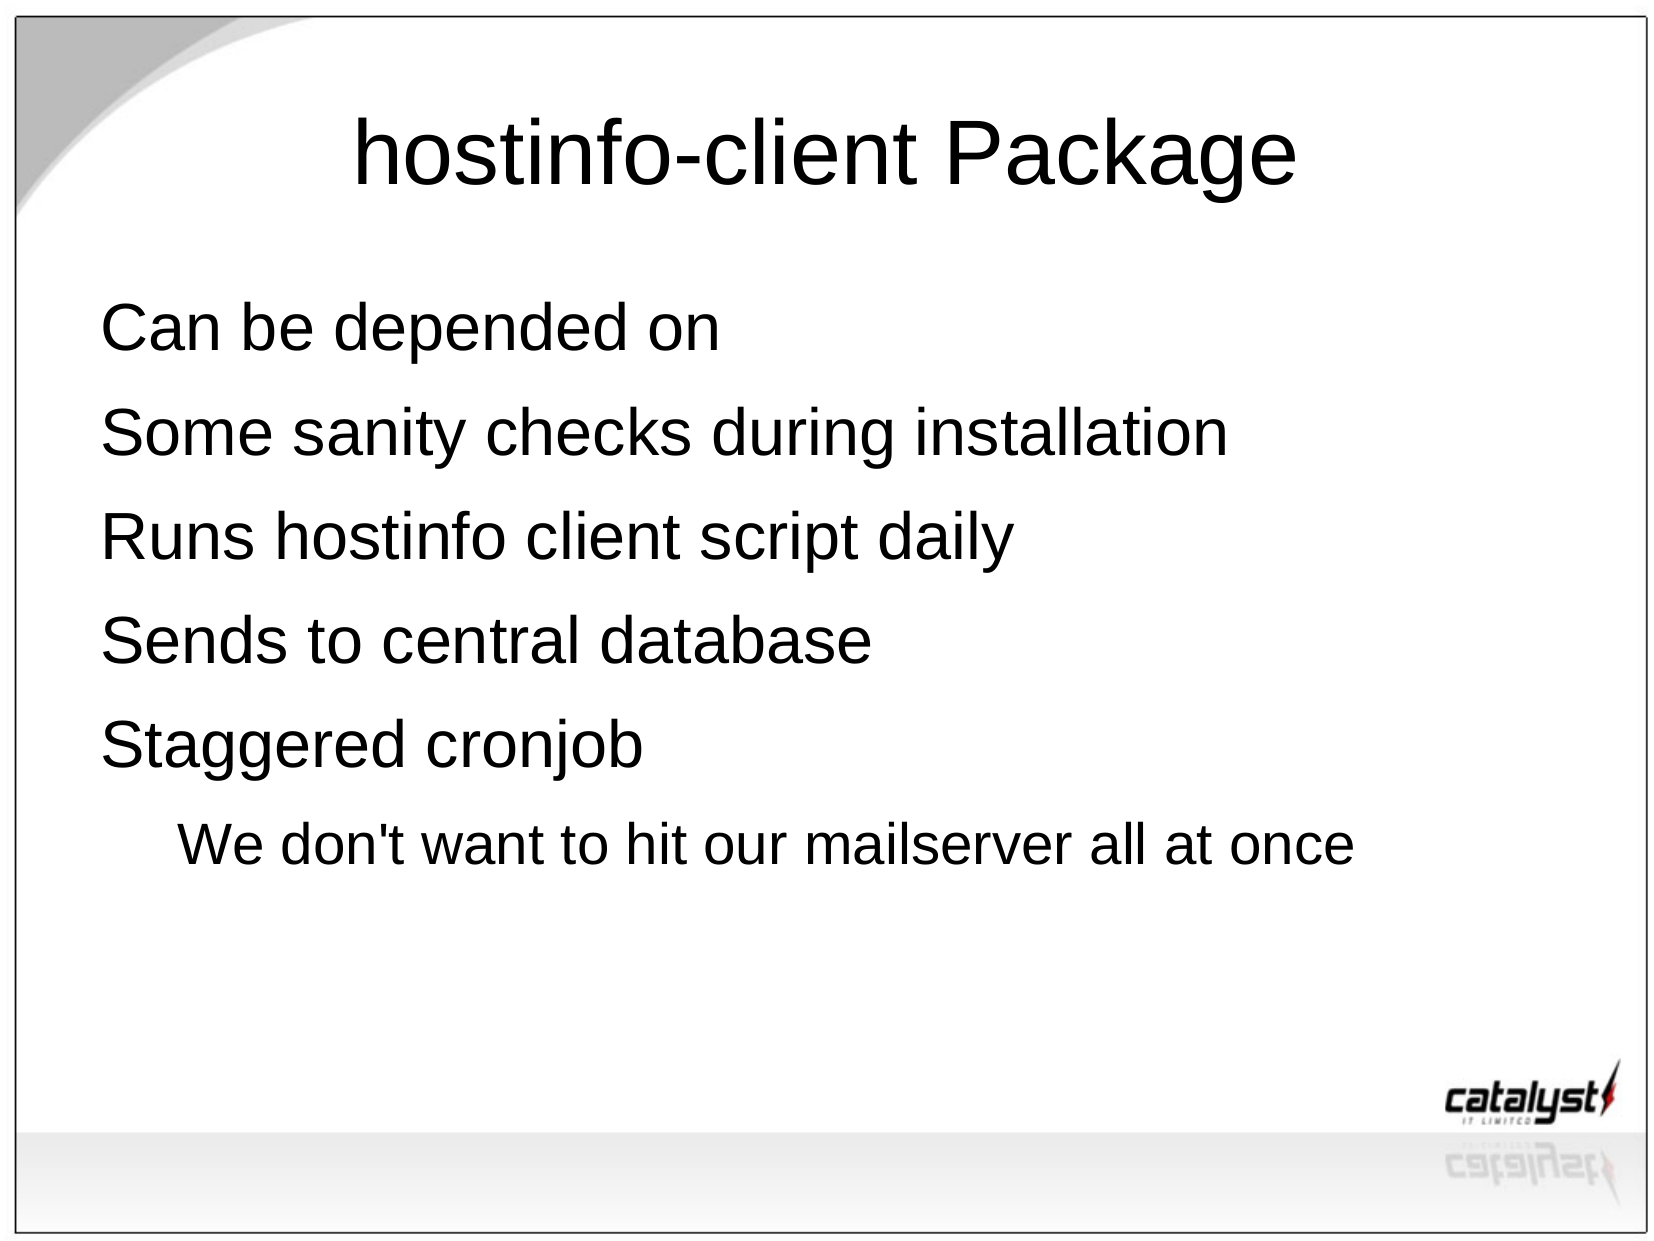

# hostinfo-client Package
Can be depended on
Some sanity checks during installation
Runs hostinfo client script daily
Sends to central database
Staggered cronjob
We don't want to hit our mailserver all at once